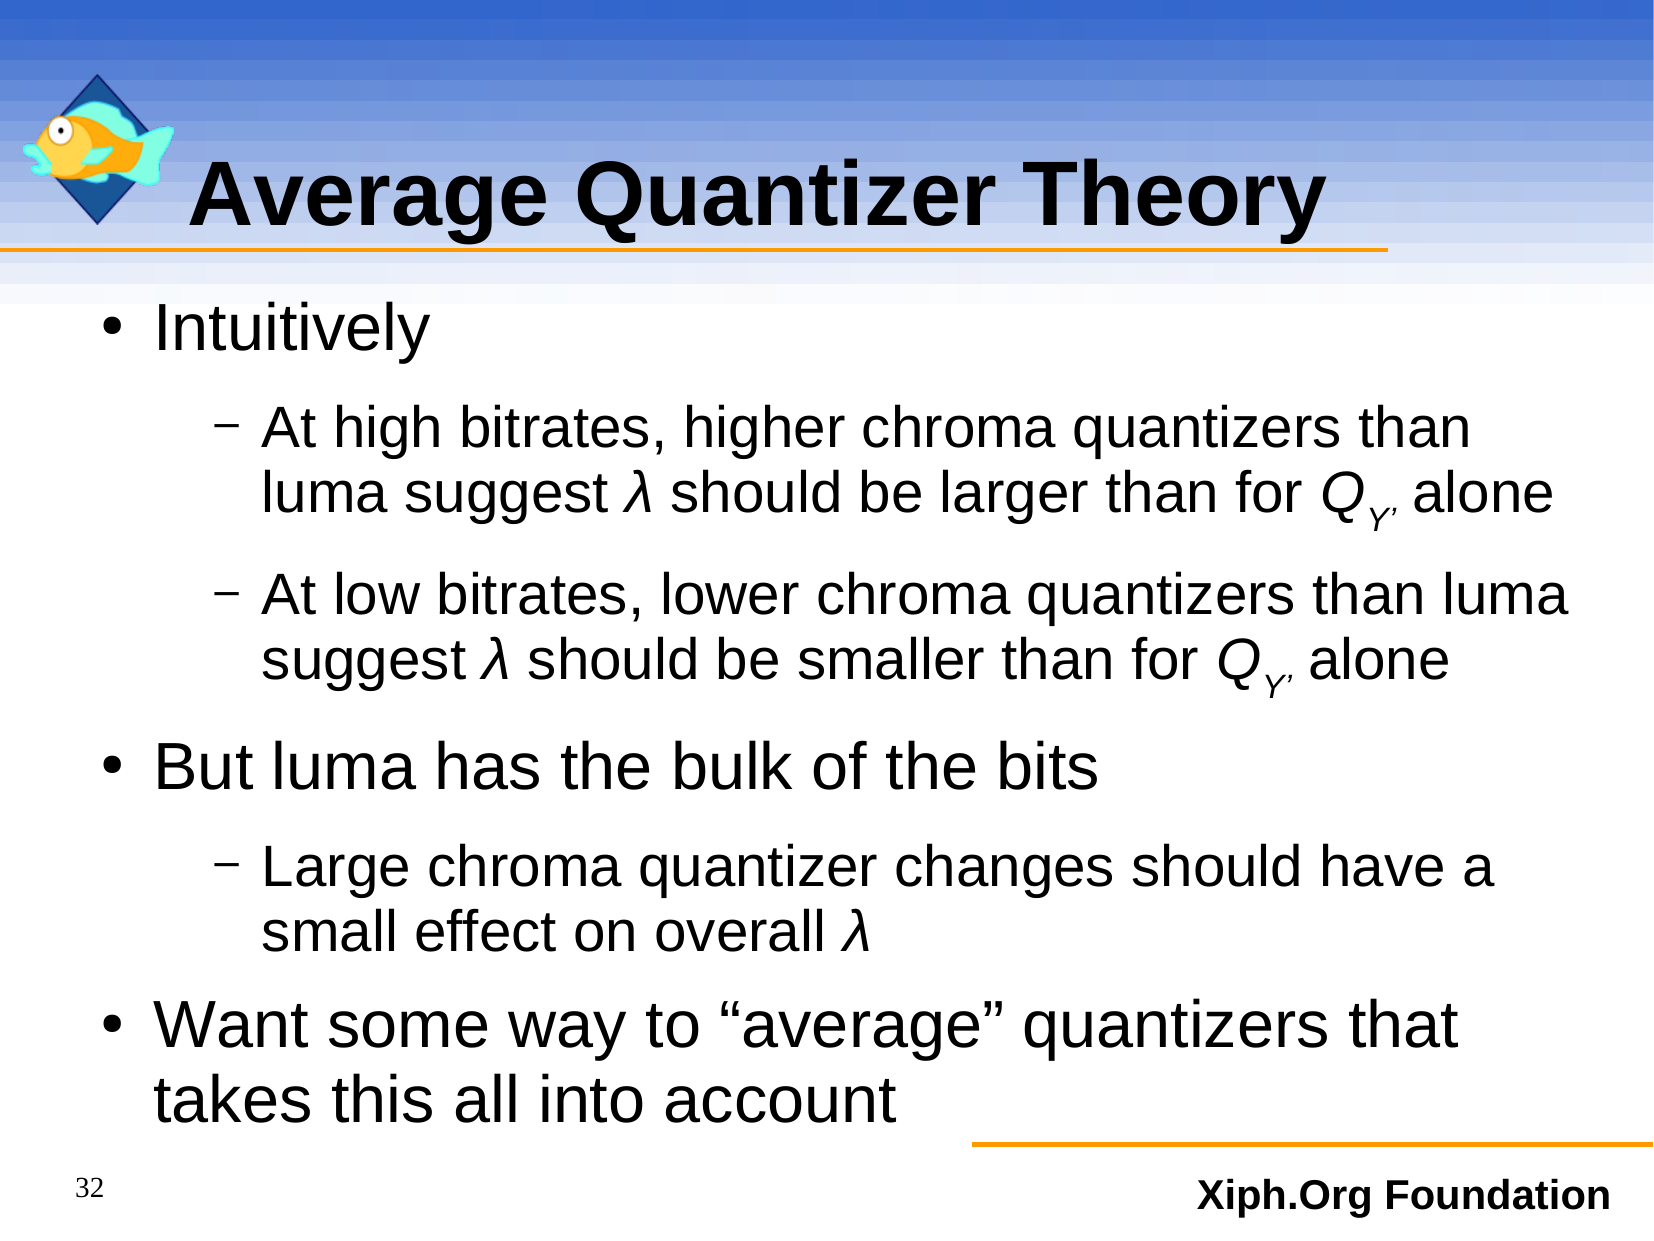

# Average Quantizer Theory
Intuitively
At high bitrates, higher chroma quantizers than luma suggest λ should be larger than for QY’ alone
At low bitrates, lower chroma quantizers than luma suggest λ should be smaller than for QY’ alone
But luma has the bulk of the bits
Large chroma quantizer changes should have a small effect on overall λ
Want some way to “average” quantizers that takes this all into account
32